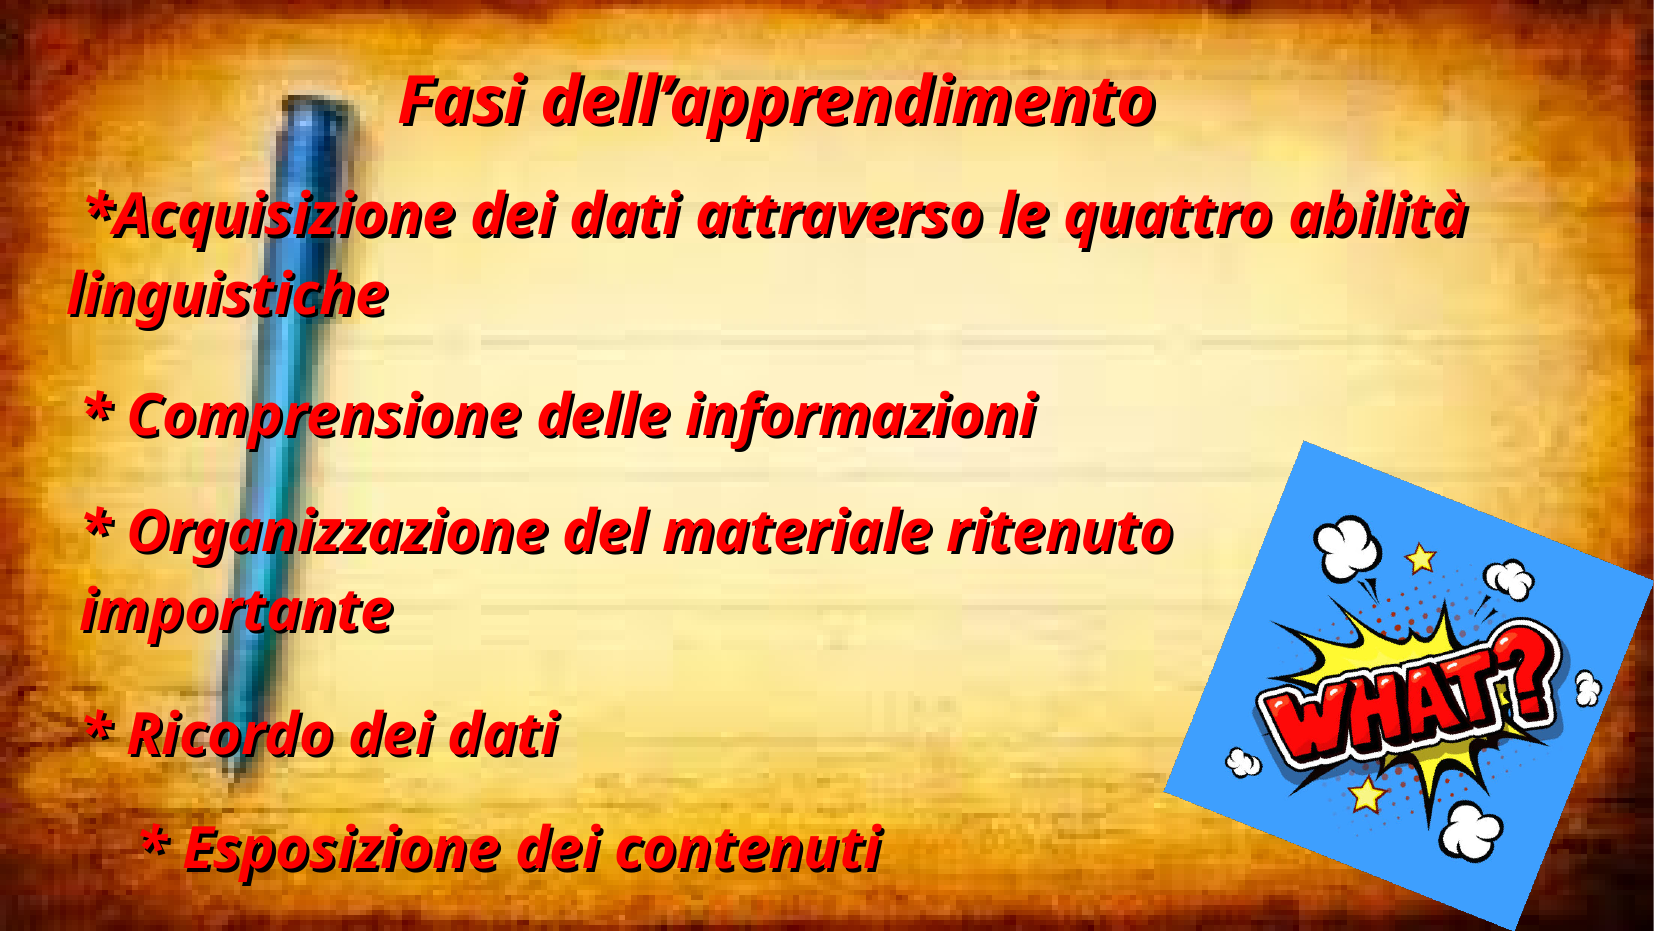

Fasi dell’apprendimento
 *Acquisizione dei dati attraverso le quattro abilità linguistiche
* Comprensione delle informazioni
* Organizzazione del materiale ritenuto importante
* Ricordo dei dati
# * Esposizione dei contenuti